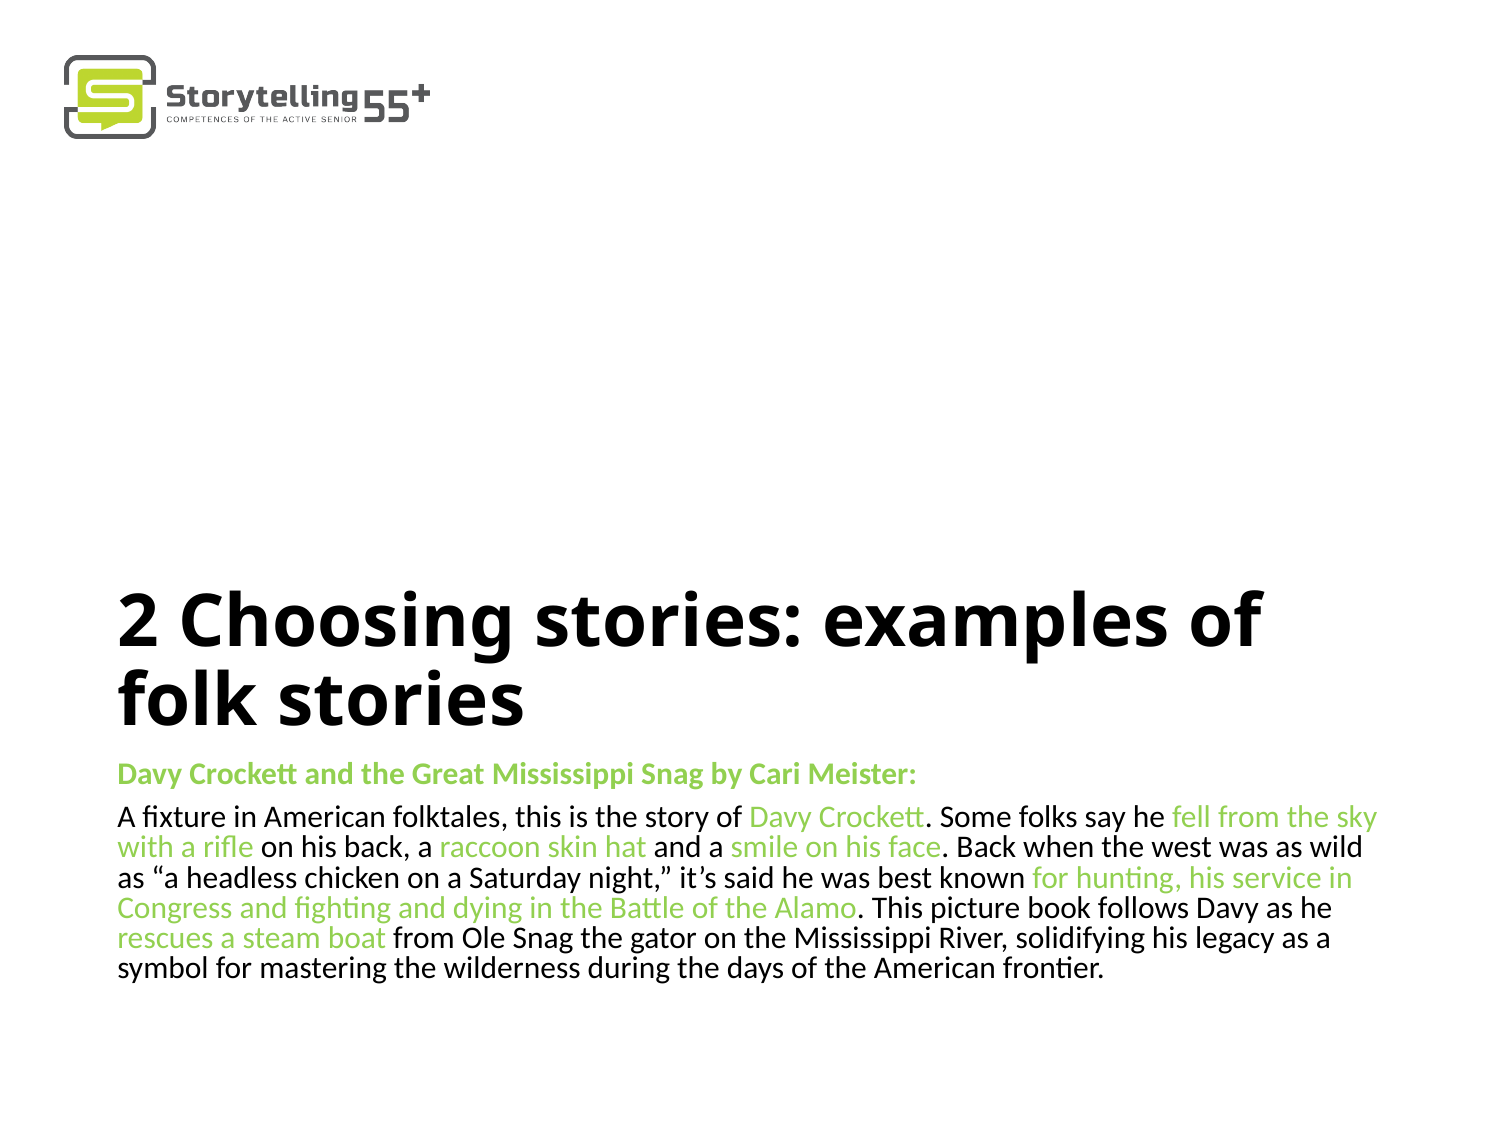

# 2 Choosing stories: examples of folk stories
Davy Crockett and the Great Mississippi Snag by Cari Meister:
A fixture in American folktales, this is the story of Davy Crockett. Some folks say he fell from the sky with a rifle on his back, a raccoon skin hat and a smile on his face. Back when the west was as wild as “a headless chicken on a Saturday night,” it’s said he was best known for hunting, his service in Congress and fighting and dying in the Battle of the Alamo. This picture book follows Davy as he rescues a steam boat from Ole Snag the gator on the Mississippi River, solidifying his legacy as a symbol for mastering the wilderness during the days of the American frontier.